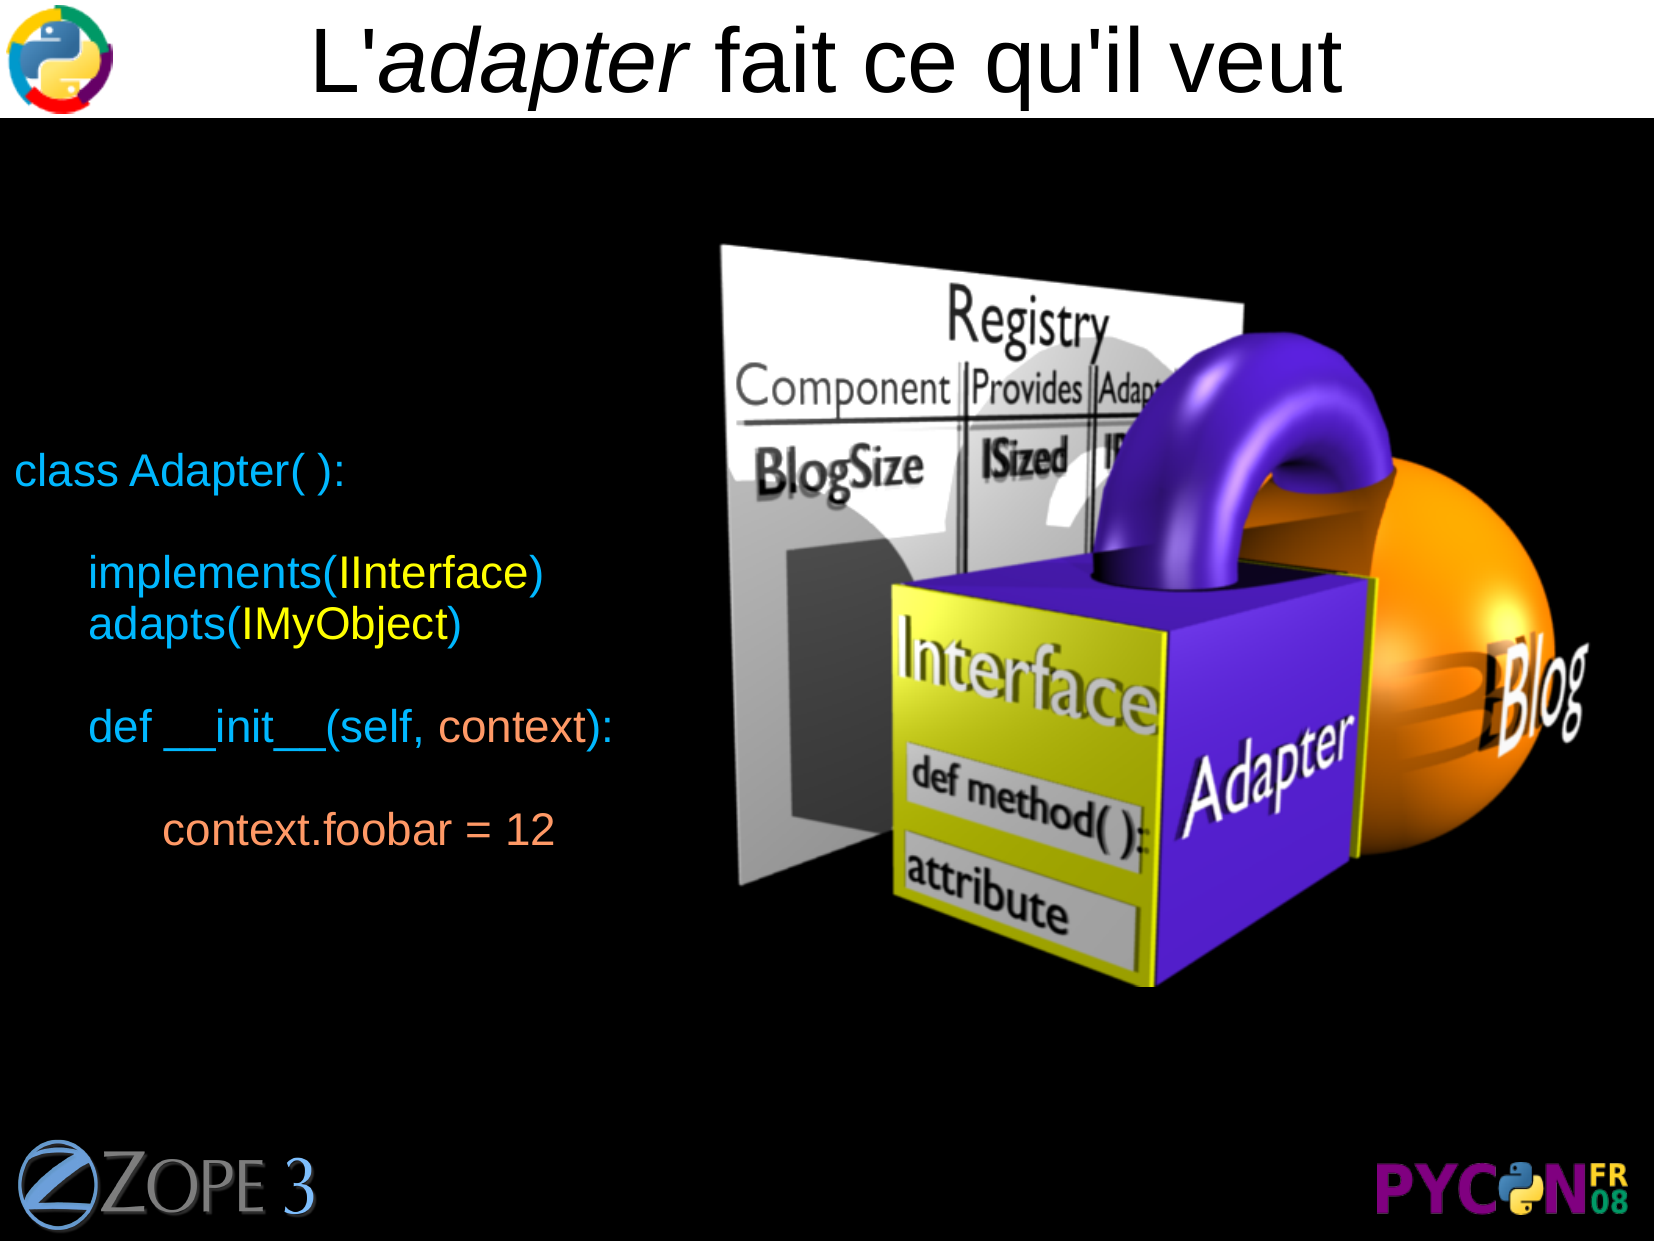

# L'adapter fait ce qu'il veut
class Adapter( ):
	implements(IInterface)
	adapts(IMyObject)
	def __init__(self, context):
		context.foobar = 12